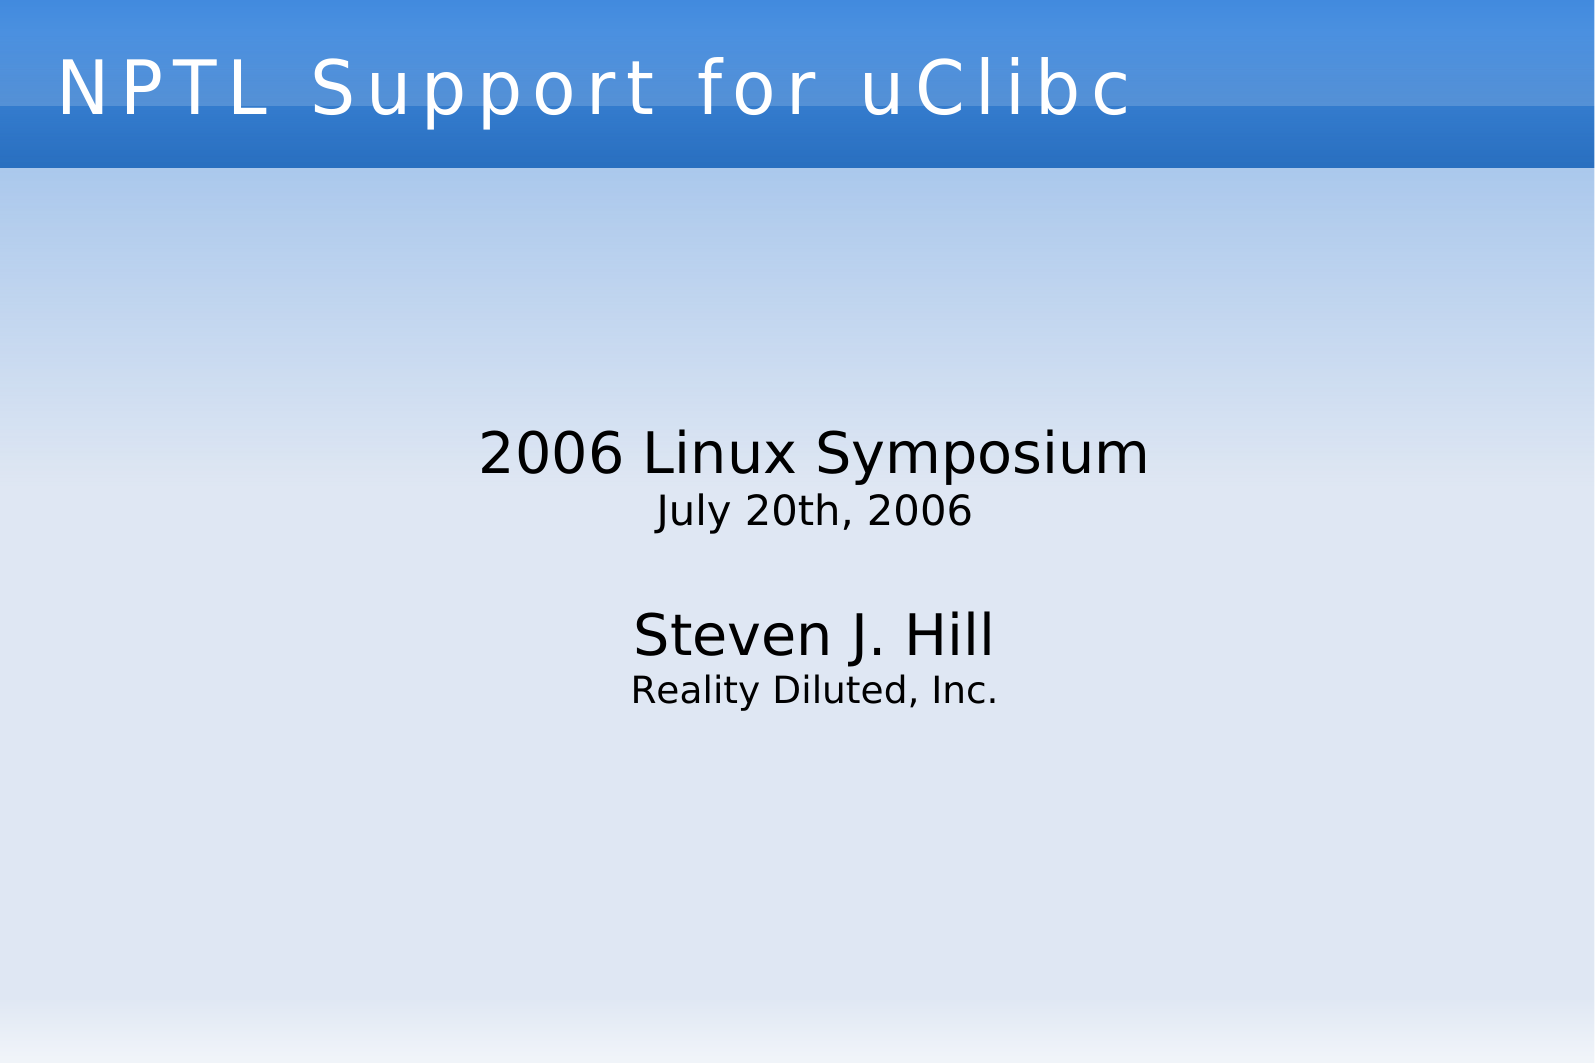

# NPTL Support for uClibc
2006 Linux Symposium
July 20th, 2006
Steven J. Hill
Reality Diluted, Inc.